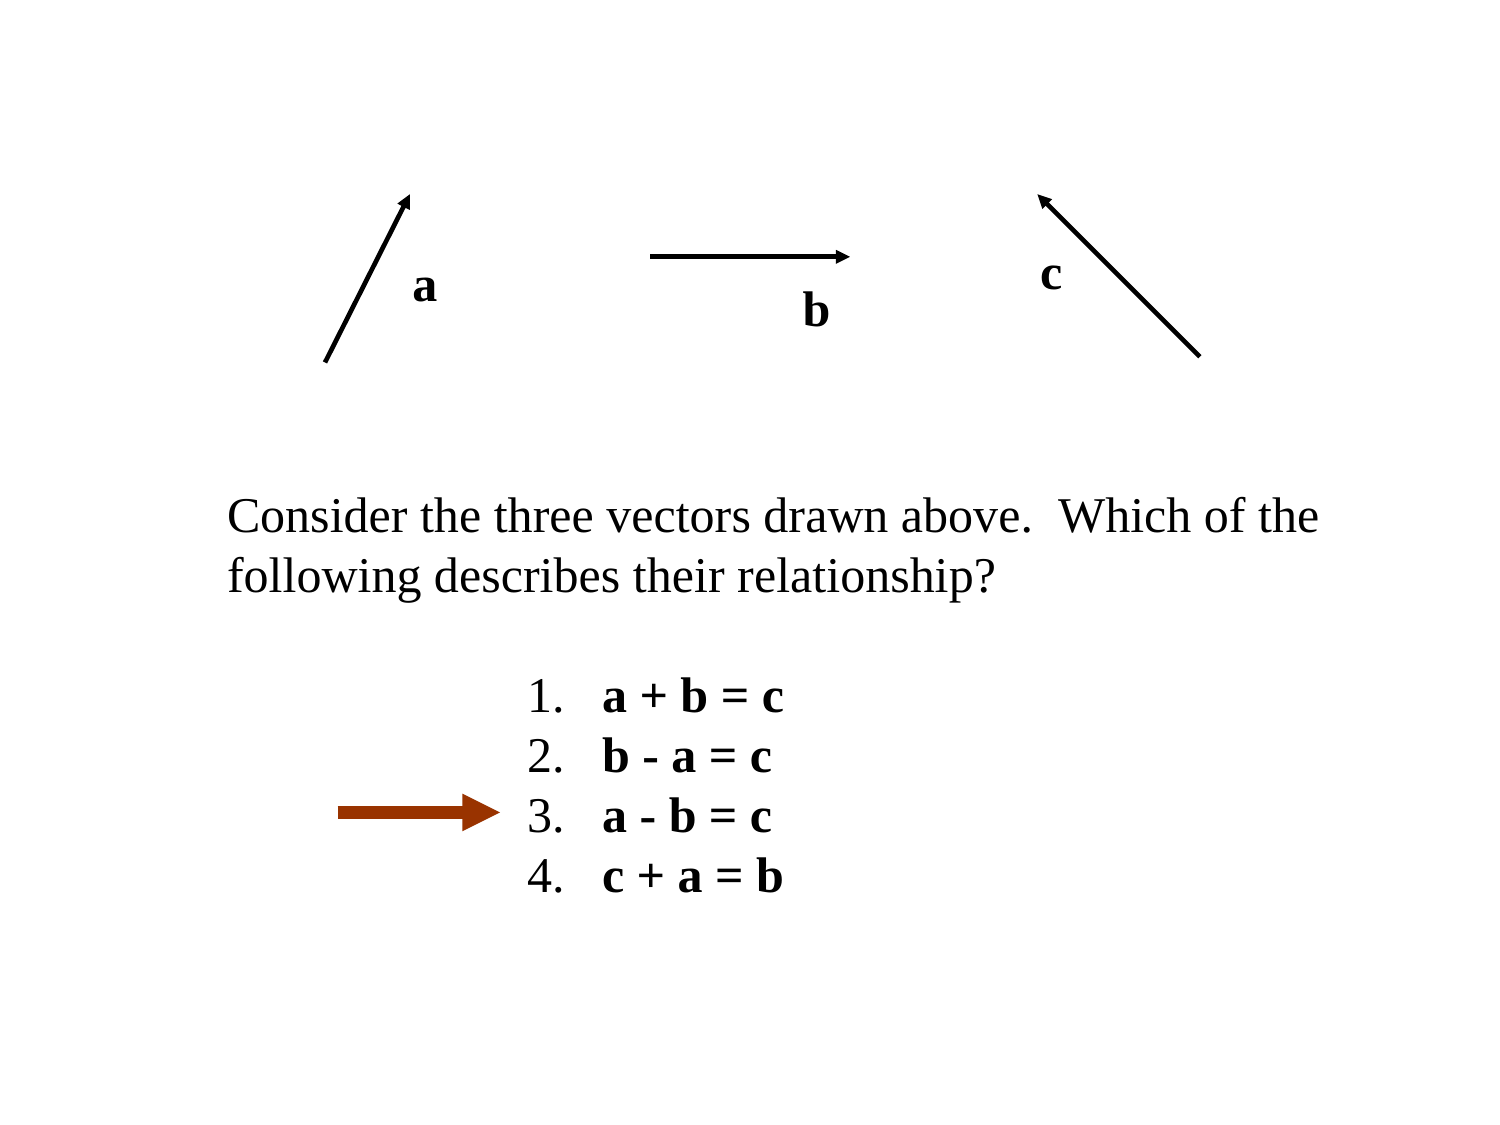

c
a
b
Consider the three vectors drawn above. Which of the following describes their relationship?
		1. a + b = c
		2. b - a = c
		3. a - b = c
		4. c + a = b